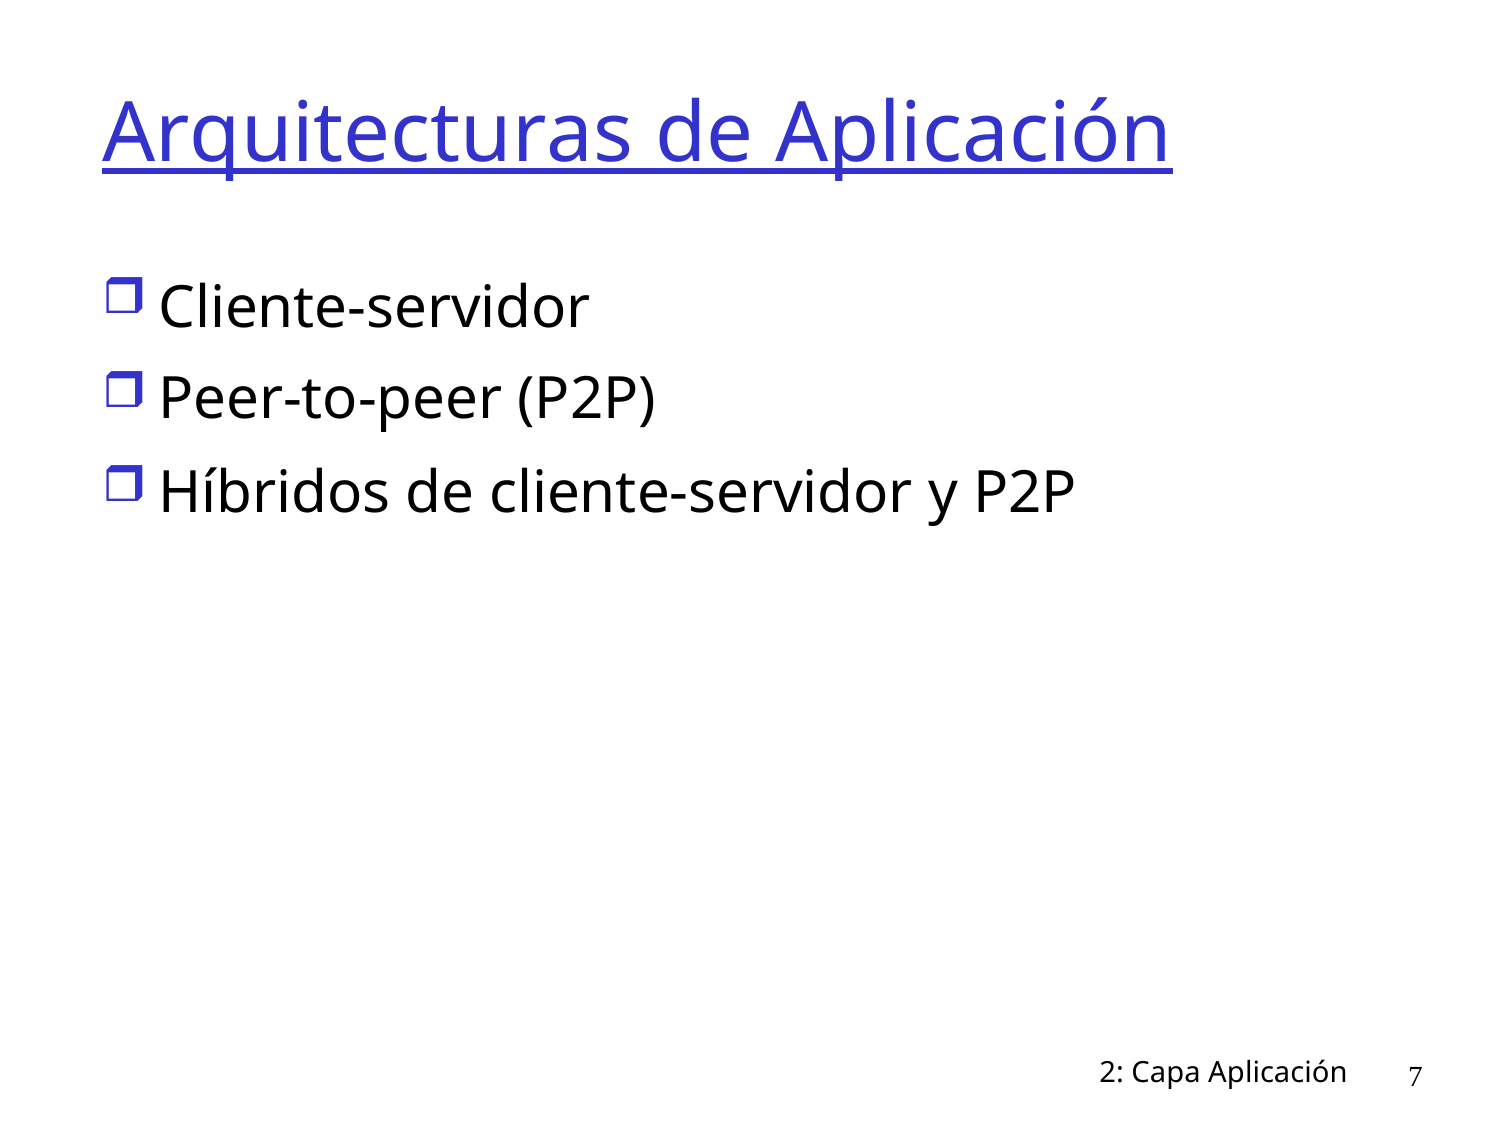

# Arquitecturas de Aplicación
Cliente-servidor
Peer-to-peer (P2P)
Híbridos de cliente-servidor y P2P